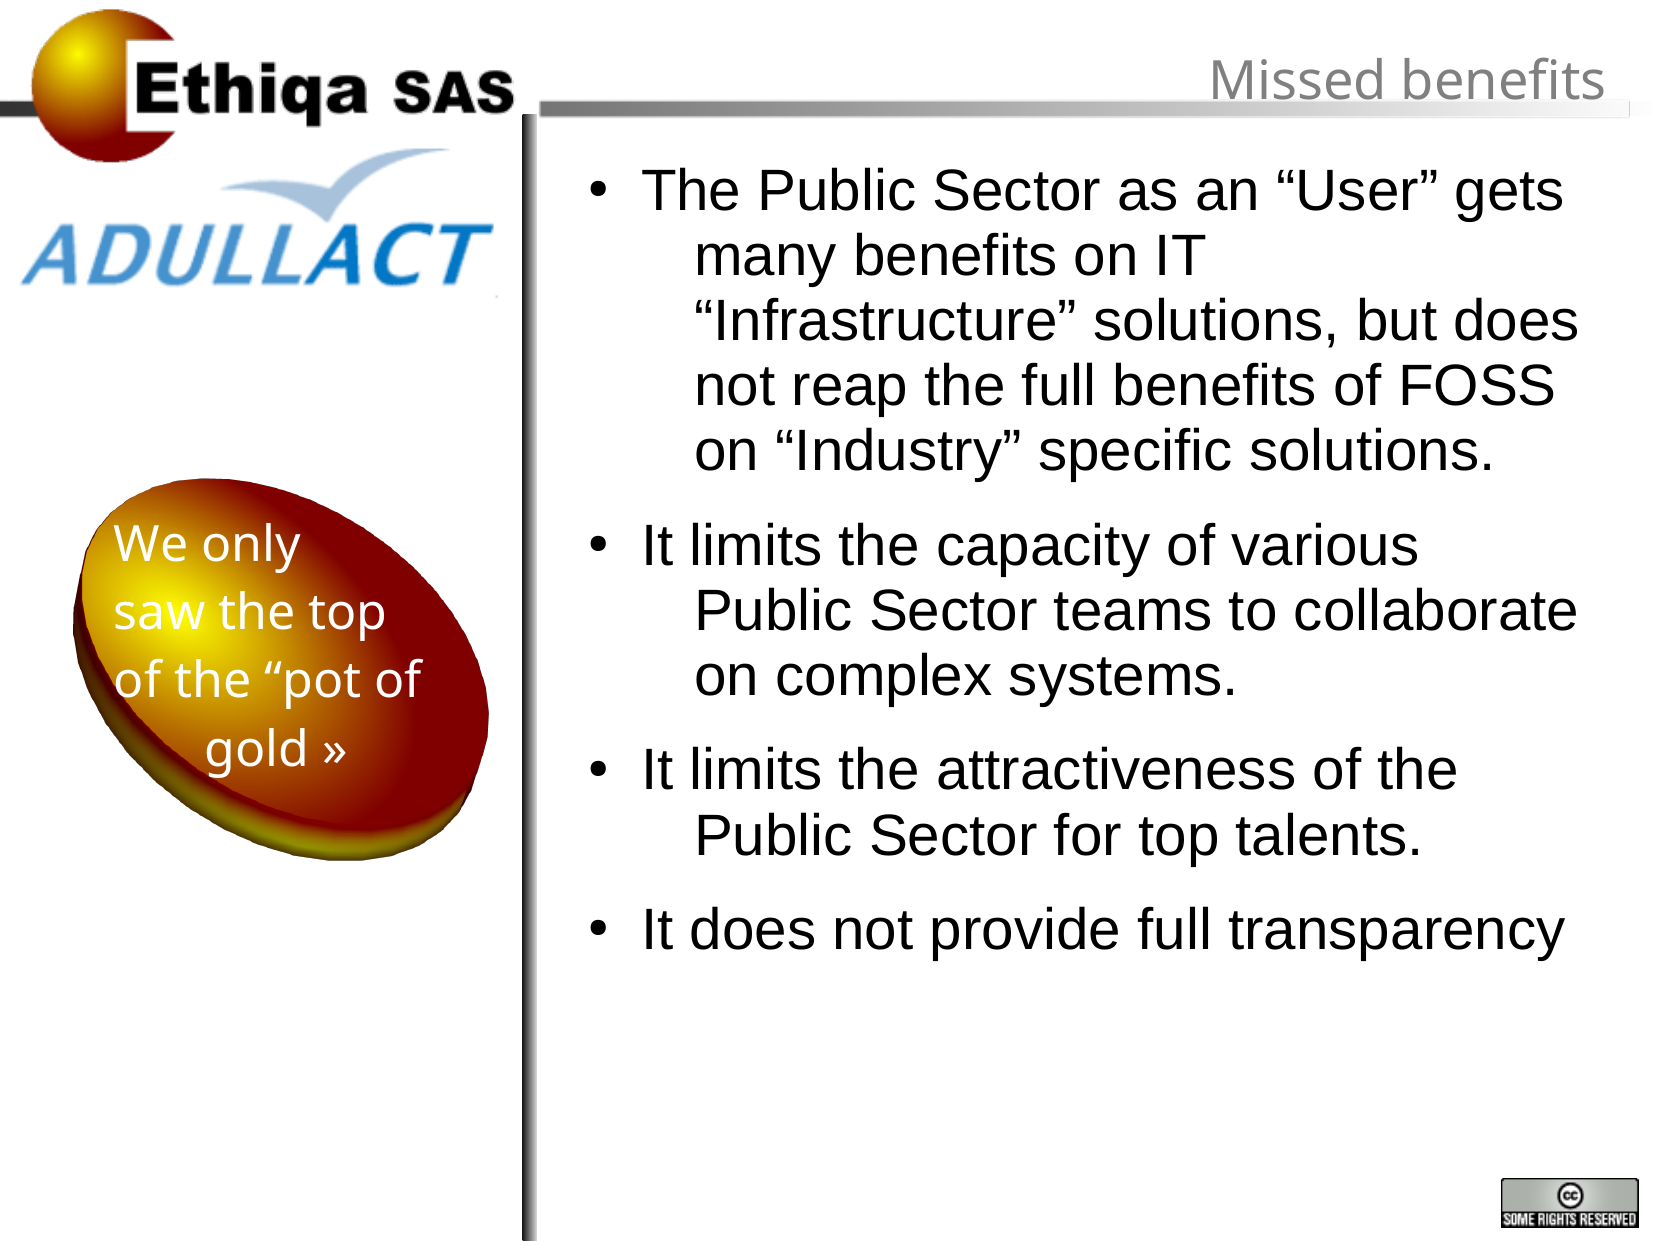

# Missed benefits
The Public Sector as an “User” gets many benefits on IT “Infrastructure” solutions, but does not reap the full benefits of FOSS on “Industry” specific solutions.
It limits the capacity of various Public Sector teams to collaborate on complex systems.
It limits the attractiveness of the Public Sector for top talents.
It does not provide full transparency
We only
saw the top
of the “pot of gold »